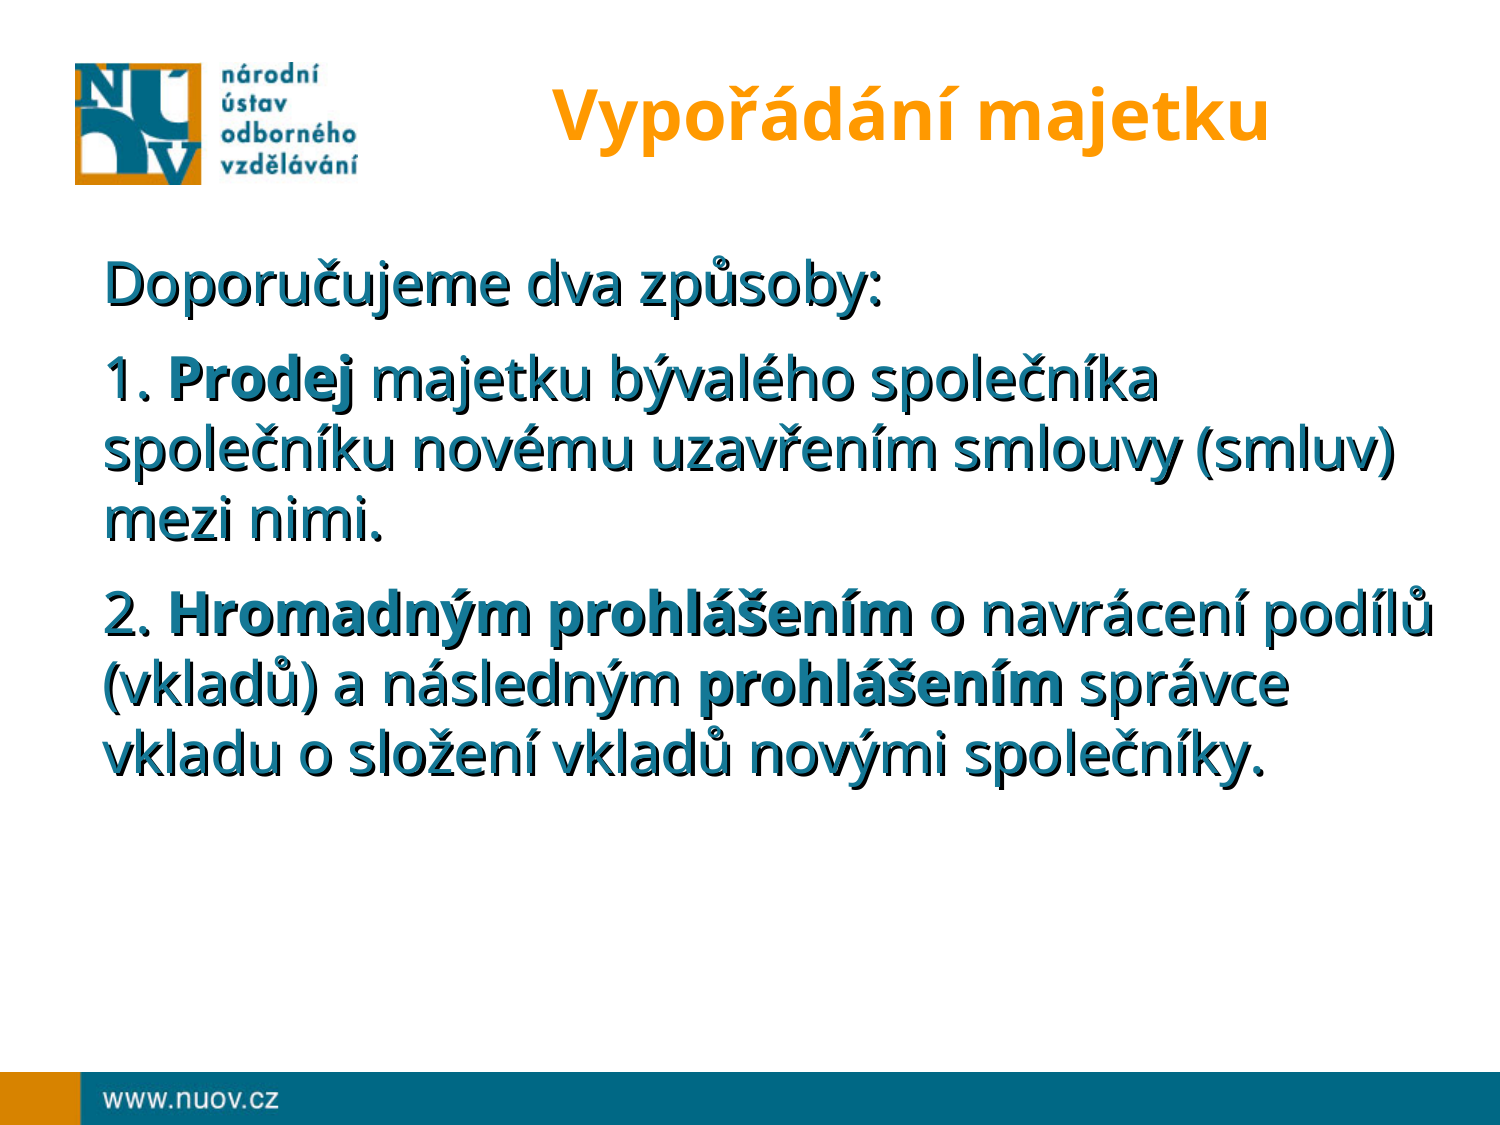

# Vypořádání majetku
Doporučujeme dva způsoby:
 Prodej majetku bývalého společníka společníku novému uzavřením smlouvy (smluv) mezi nimi.
2. Hromadným prohlášením o navrácení podílů (vkladů) a následným prohlášením správce vkladu o složení vkladů novými společníky.